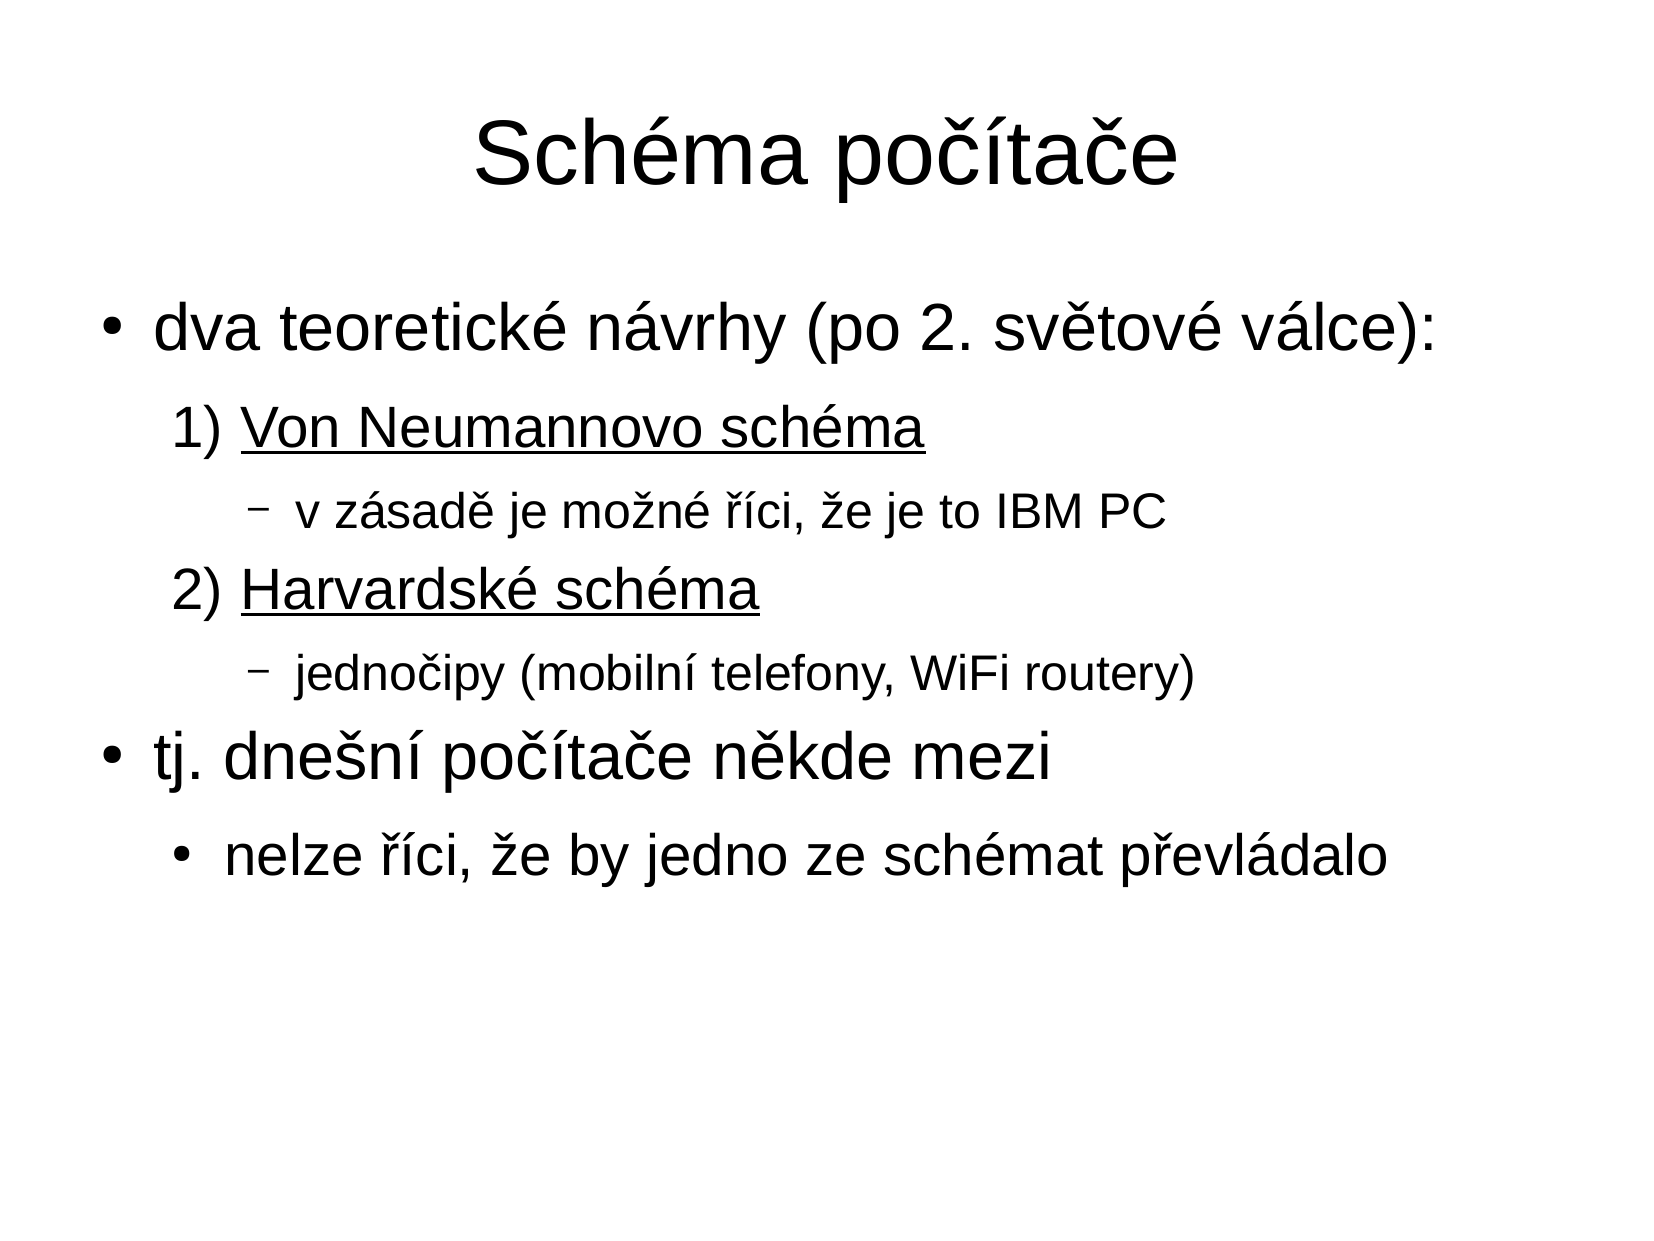

# Schéma počítače
dva teoretické návrhy (po 2. světové válce):
 Von Neumannovo schéma
v zásadě je možné říci, že je to IBM PC
 Harvardské schéma
jednočipy (mobilní telefony, WiFi routery)
tj. dnešní počítače někde mezi
nelze říci, že by jedno ze schémat převládalo